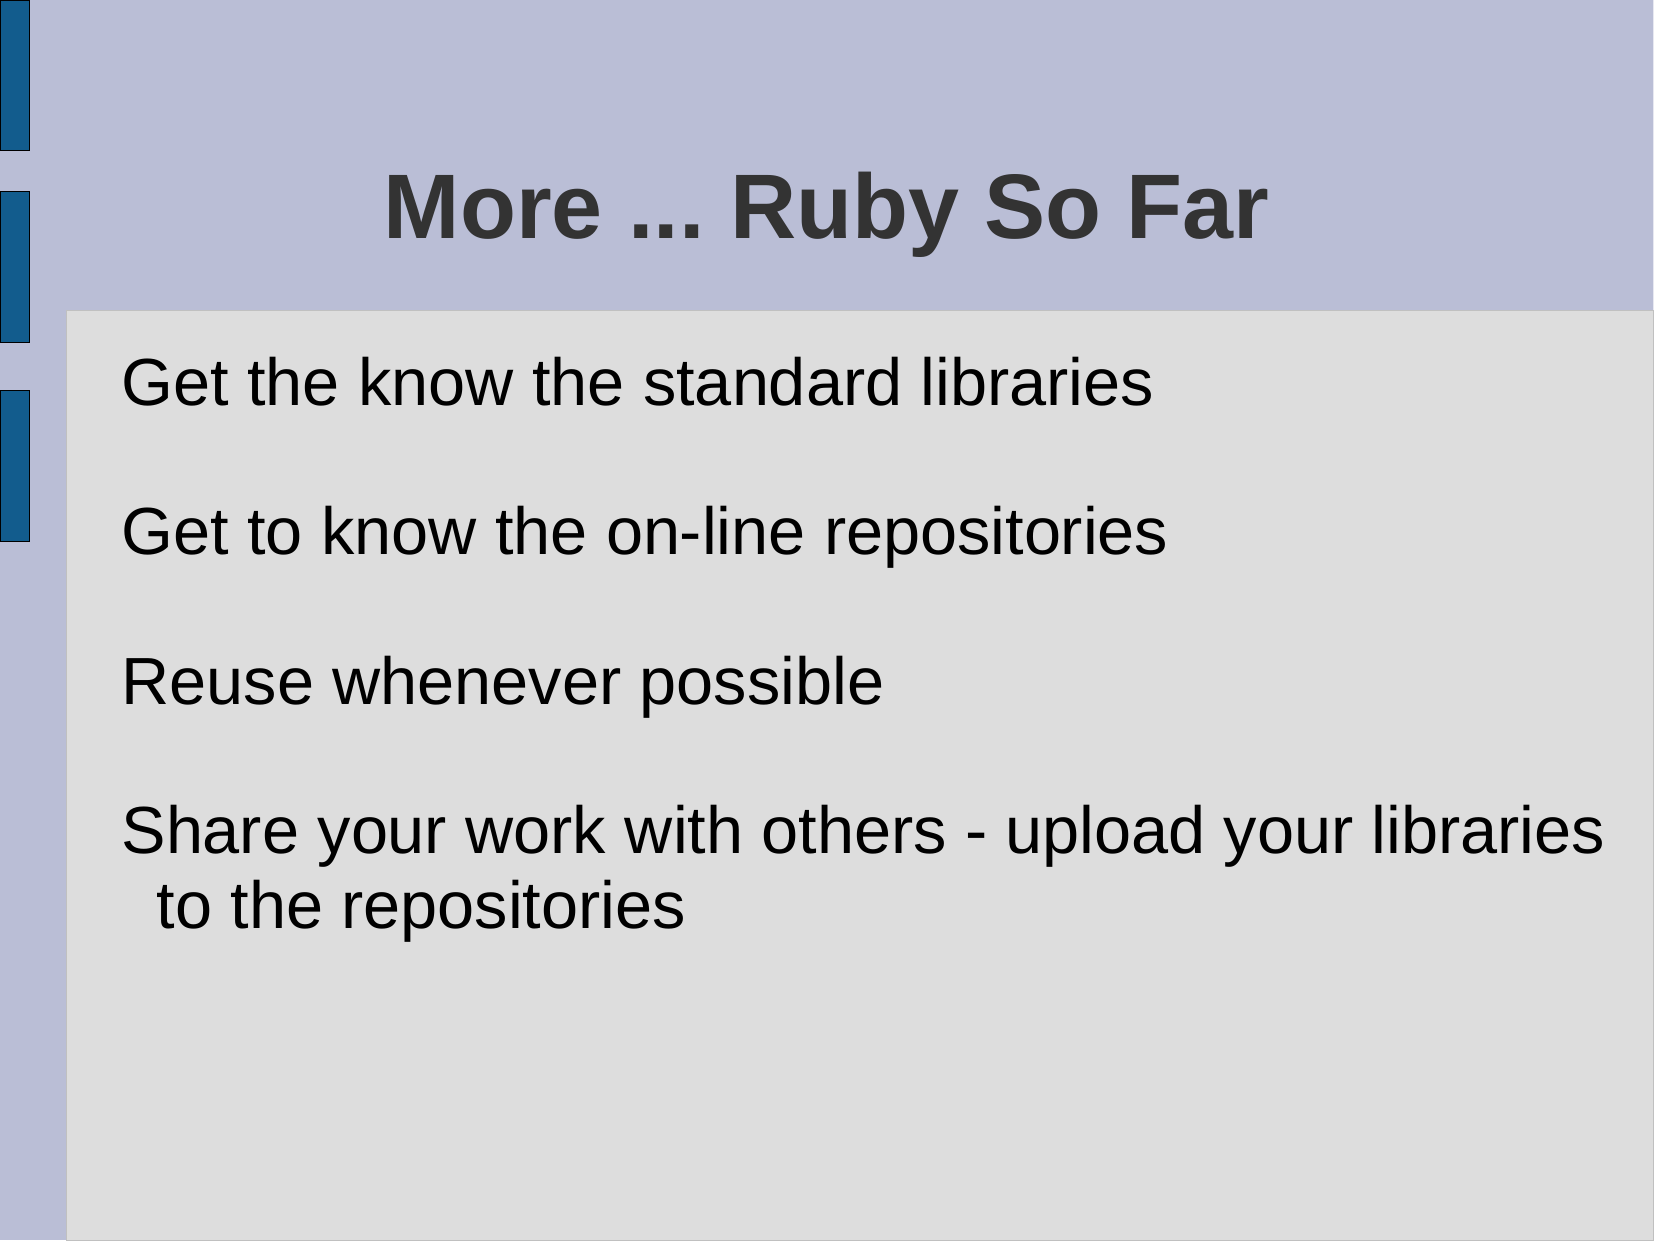

# More ... Ruby So Far
Get the know the standard libraries
Get to know the on-line repositories
Reuse whenever possible
Share your work with others - upload your libraries to the repositories